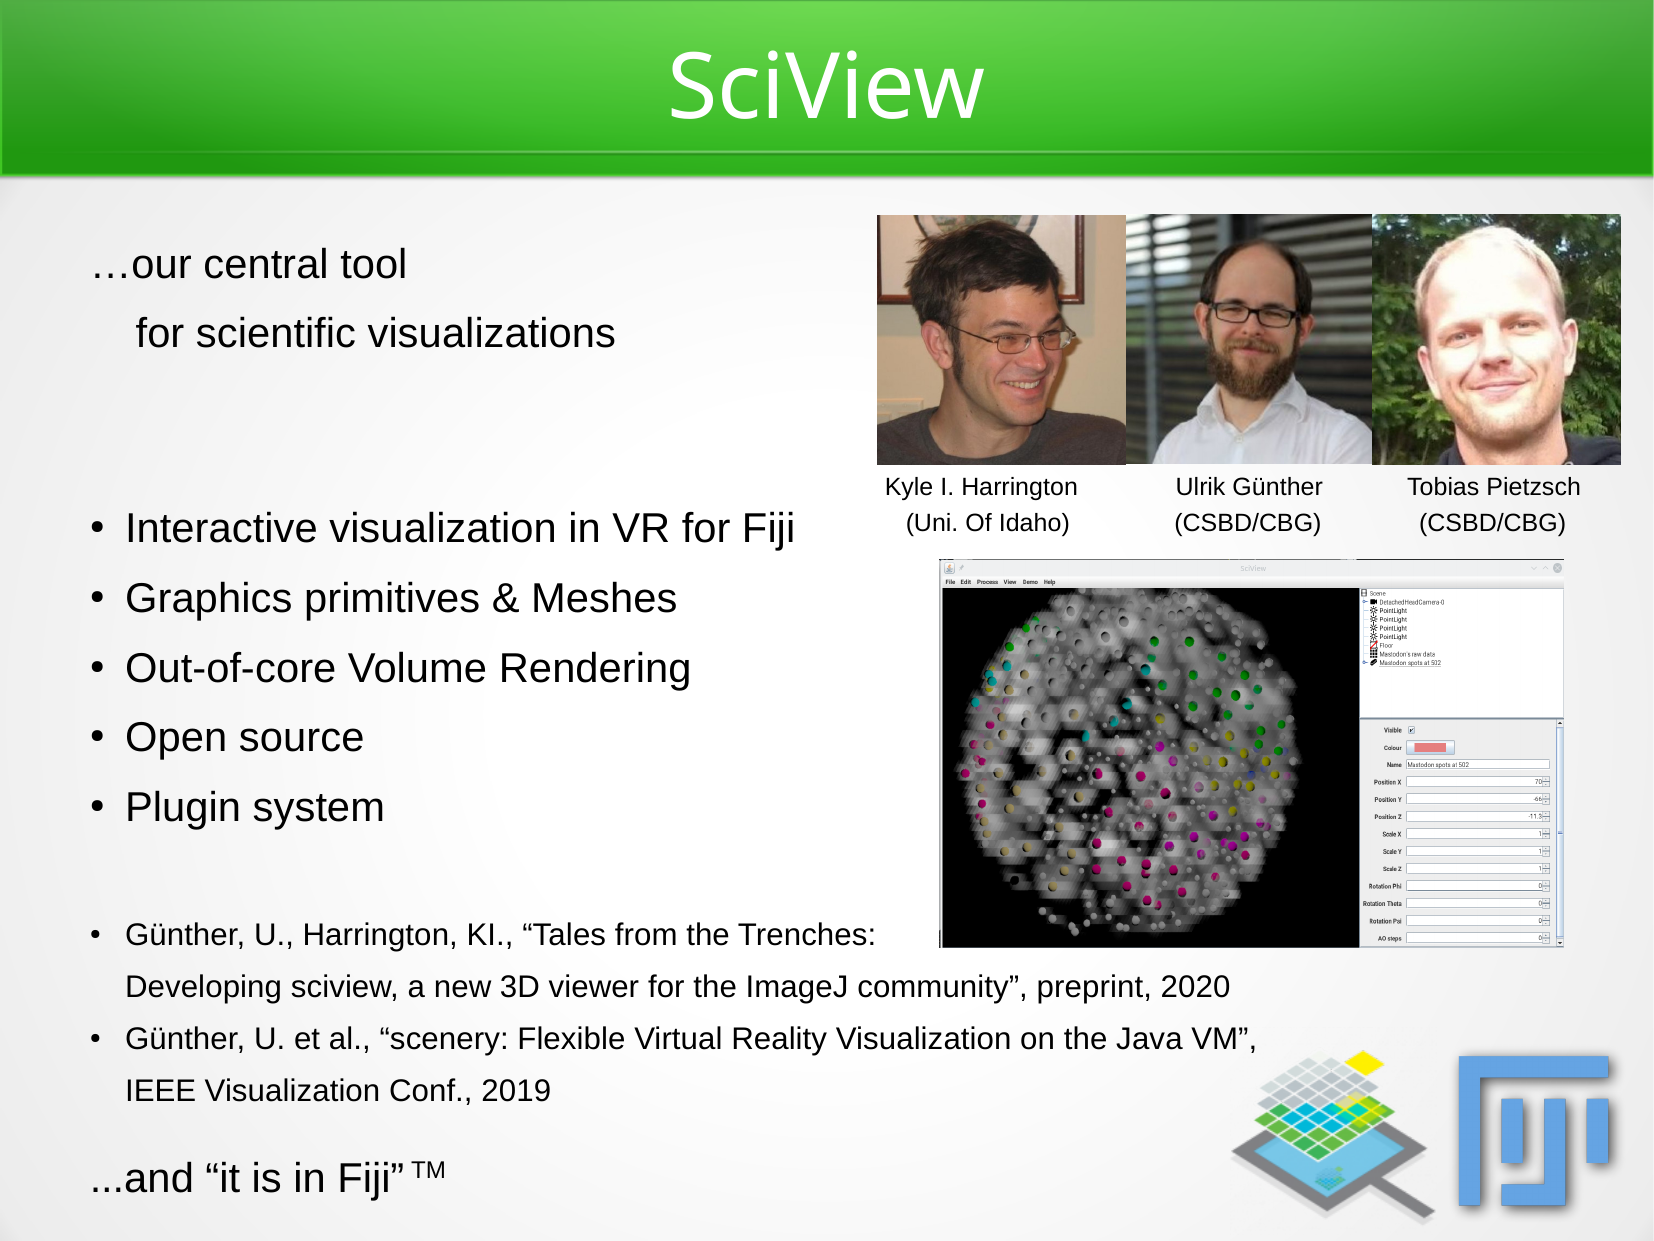

# SciView
…our central tool
 for scientific visualizations
Interactive visualization in VR for Fiji
Graphics primitives & Meshes
Out-of-core Volume Rendering
Open source
Plugin system
Günther, U., Harrington, KI., “Tales from the Trenches:
Developing sciview, a new 3D viewer for the ImageJ community”, preprint, 2020
Günther, U. et al., “scenery: Flexible Virtual Reality Visualization on the Java VM”,
IEEE Visualization Conf., 2019
Kyle I. Harrington Ulrik Günther Tobias Pietzsch
 (Uni. Of Idaho) (CSBD/CBG) (CSBD/CBG)
...and “it is in Fiji” TM